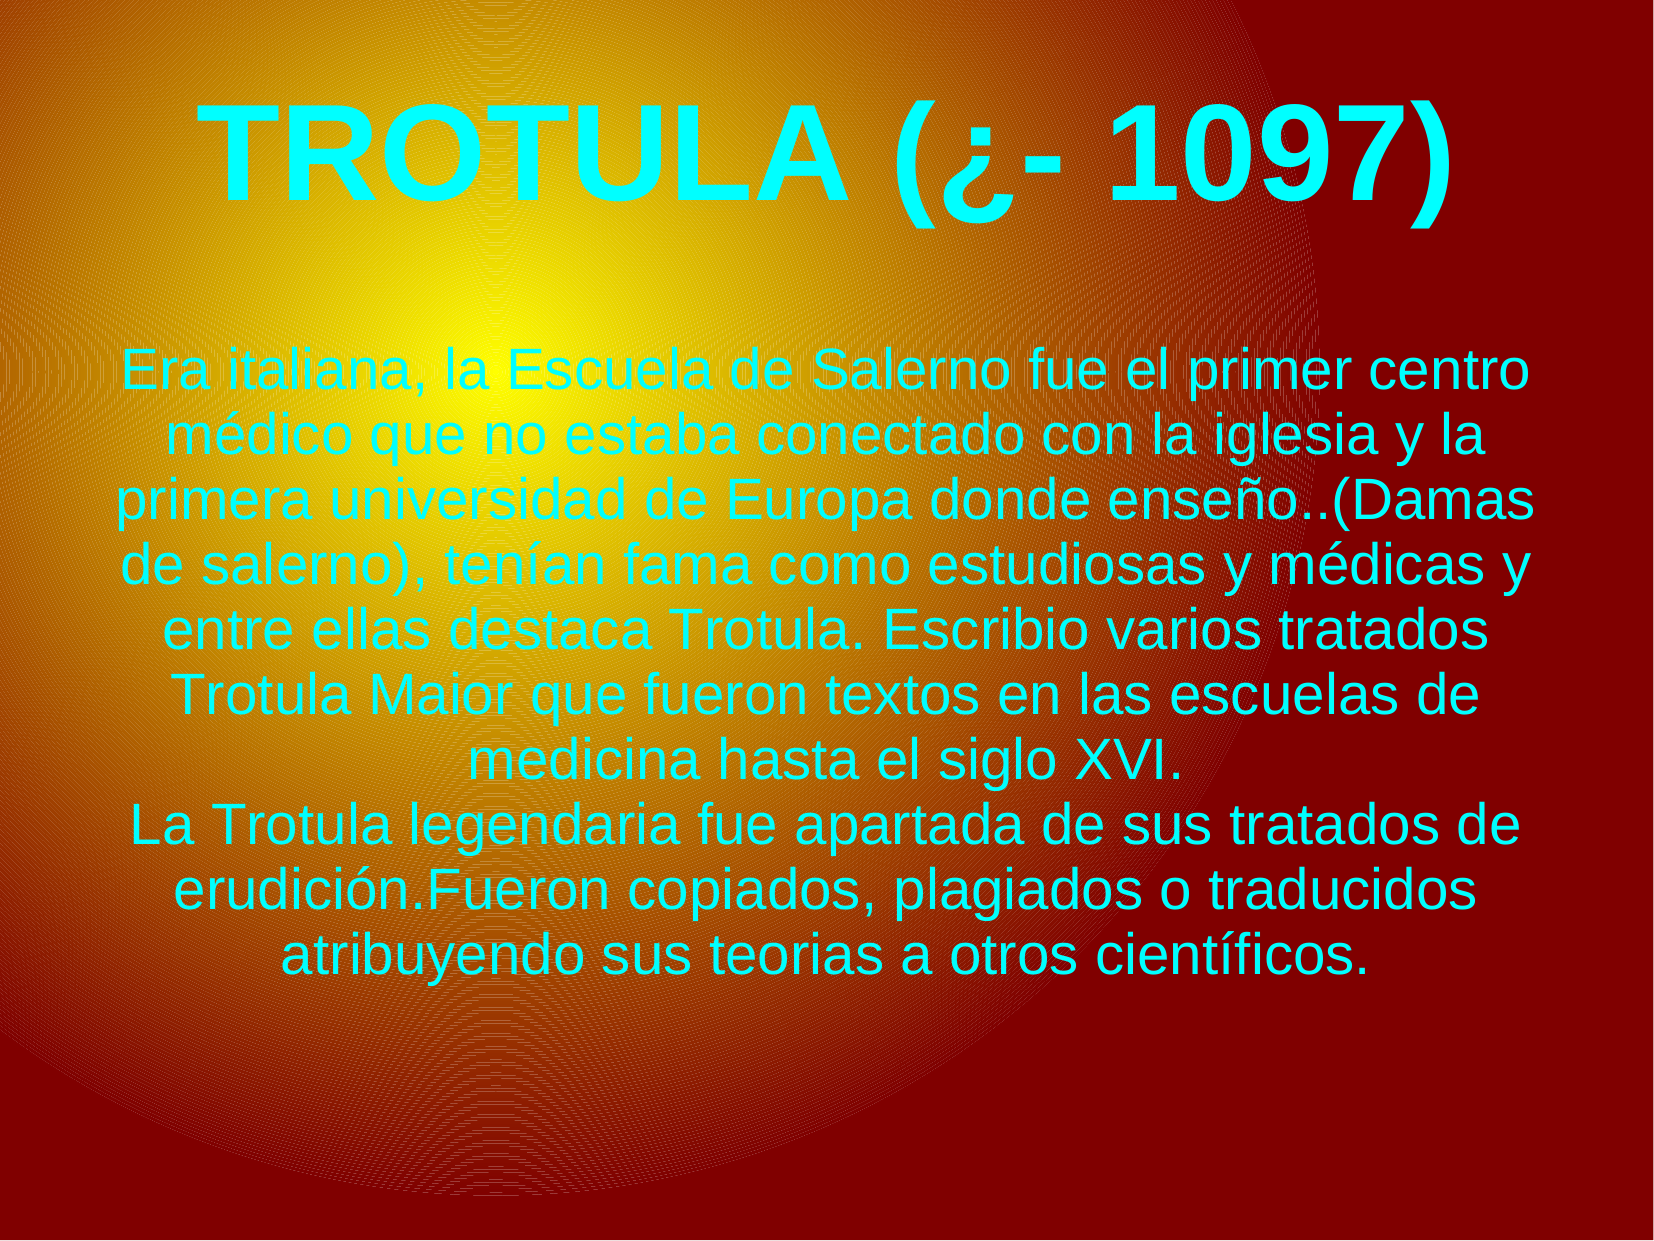

# TROTULA (¿- 1097)
Era italiana, la Escuela de Salerno fue el primer centro médico que no estaba conectado con la iglesia y la primera universidad de Europa donde enseño..(Damas de salerno), tenían fama como estudiosas y médicas y entre ellas destaca Trotula. Escribio varios tratados Trotula Maior que fueron textos en las escuelas de medicina hasta el siglo XVI.
La Trotula legendaria fue apartada de sus tratados de erudición.Fueron copiados, plagiados o traducidos atribuyendo sus teorias a otros científicos.